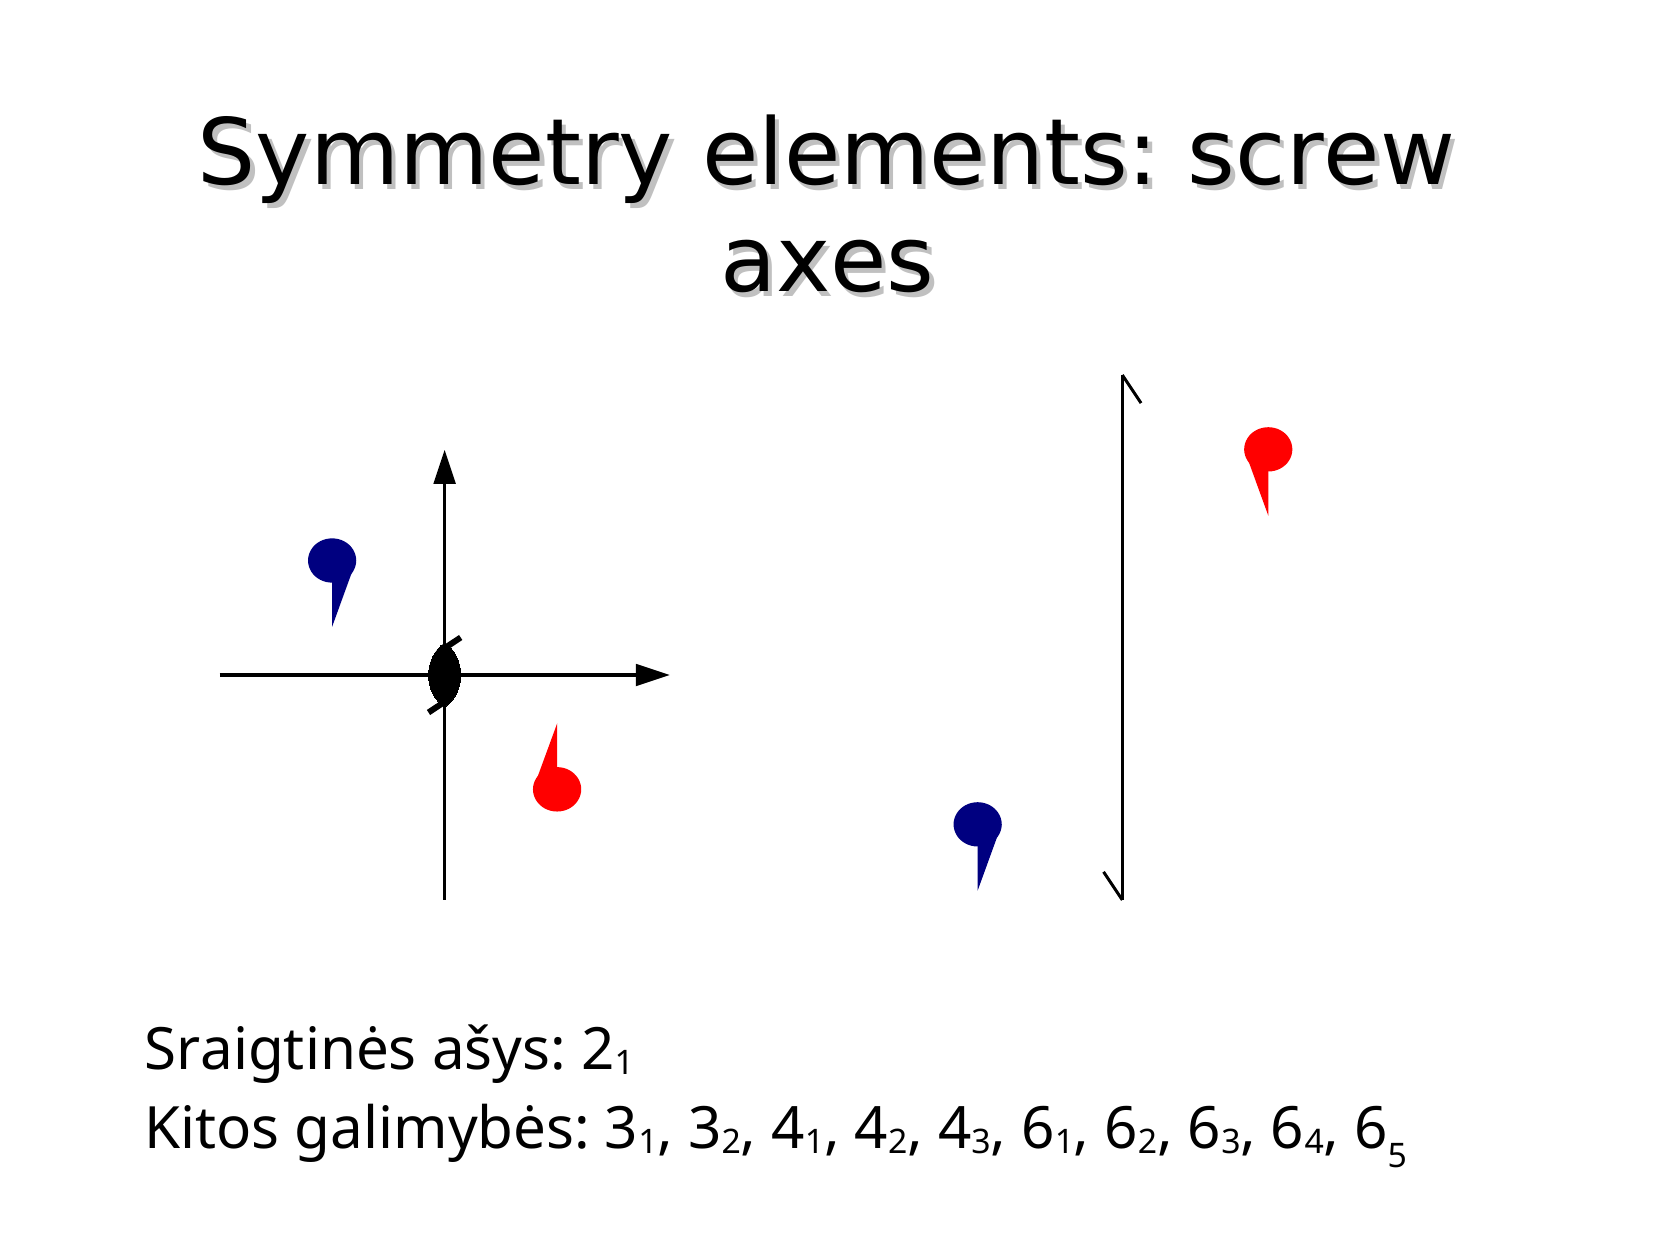

# Symmetry elements: screw axes
Sraigtinės ašys: 21
Kitos galimybės: 31, 32, 41, 42, 43, 61, 62, 63, 64, 65